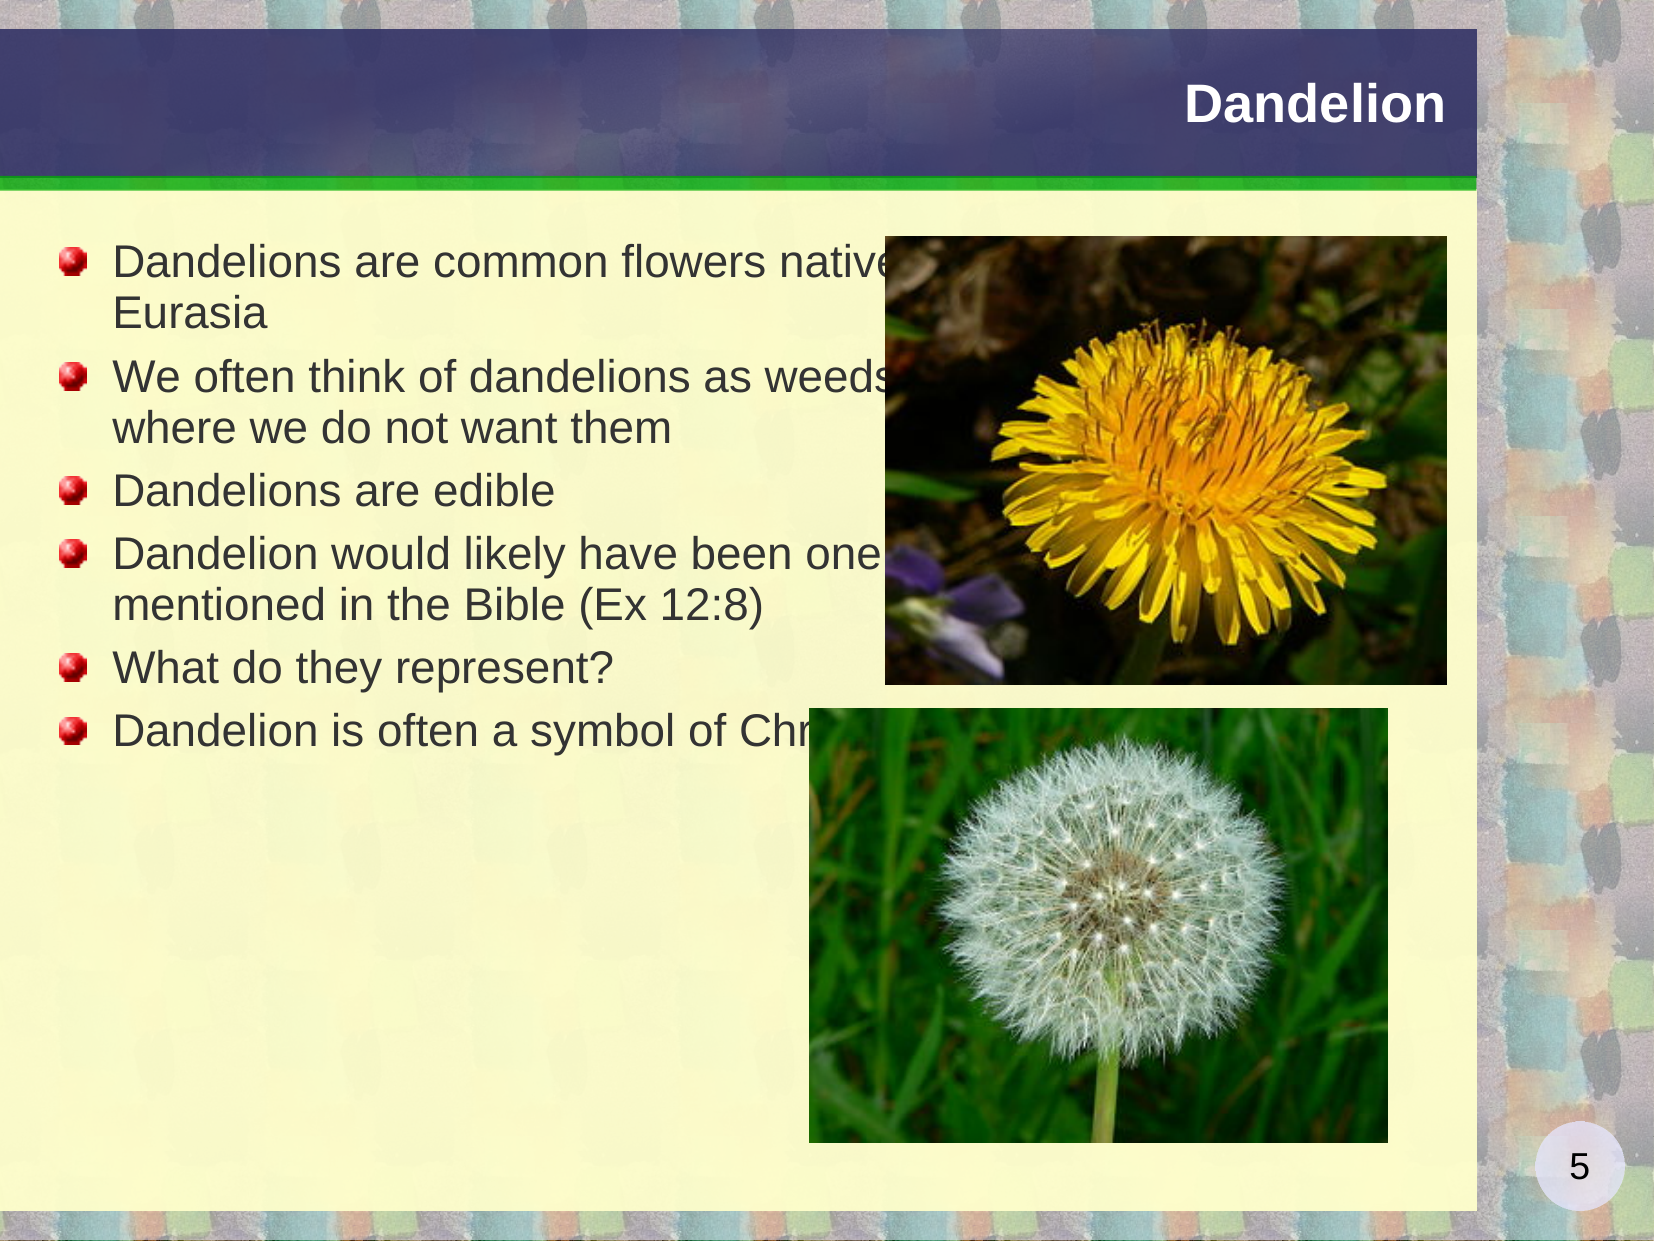

# Dandelion
Dandelions are common flowers native to North America and Eurasia
We often think of dandelions as weeds because they often grow where we do not want them
Dandelions are edible
Dandelion would likely have been one of the "bitter herbs" mentioned in the Bible (Ex 12:8)
What do they represent?
Dandelion is often a symbol of Christ's bitter passion